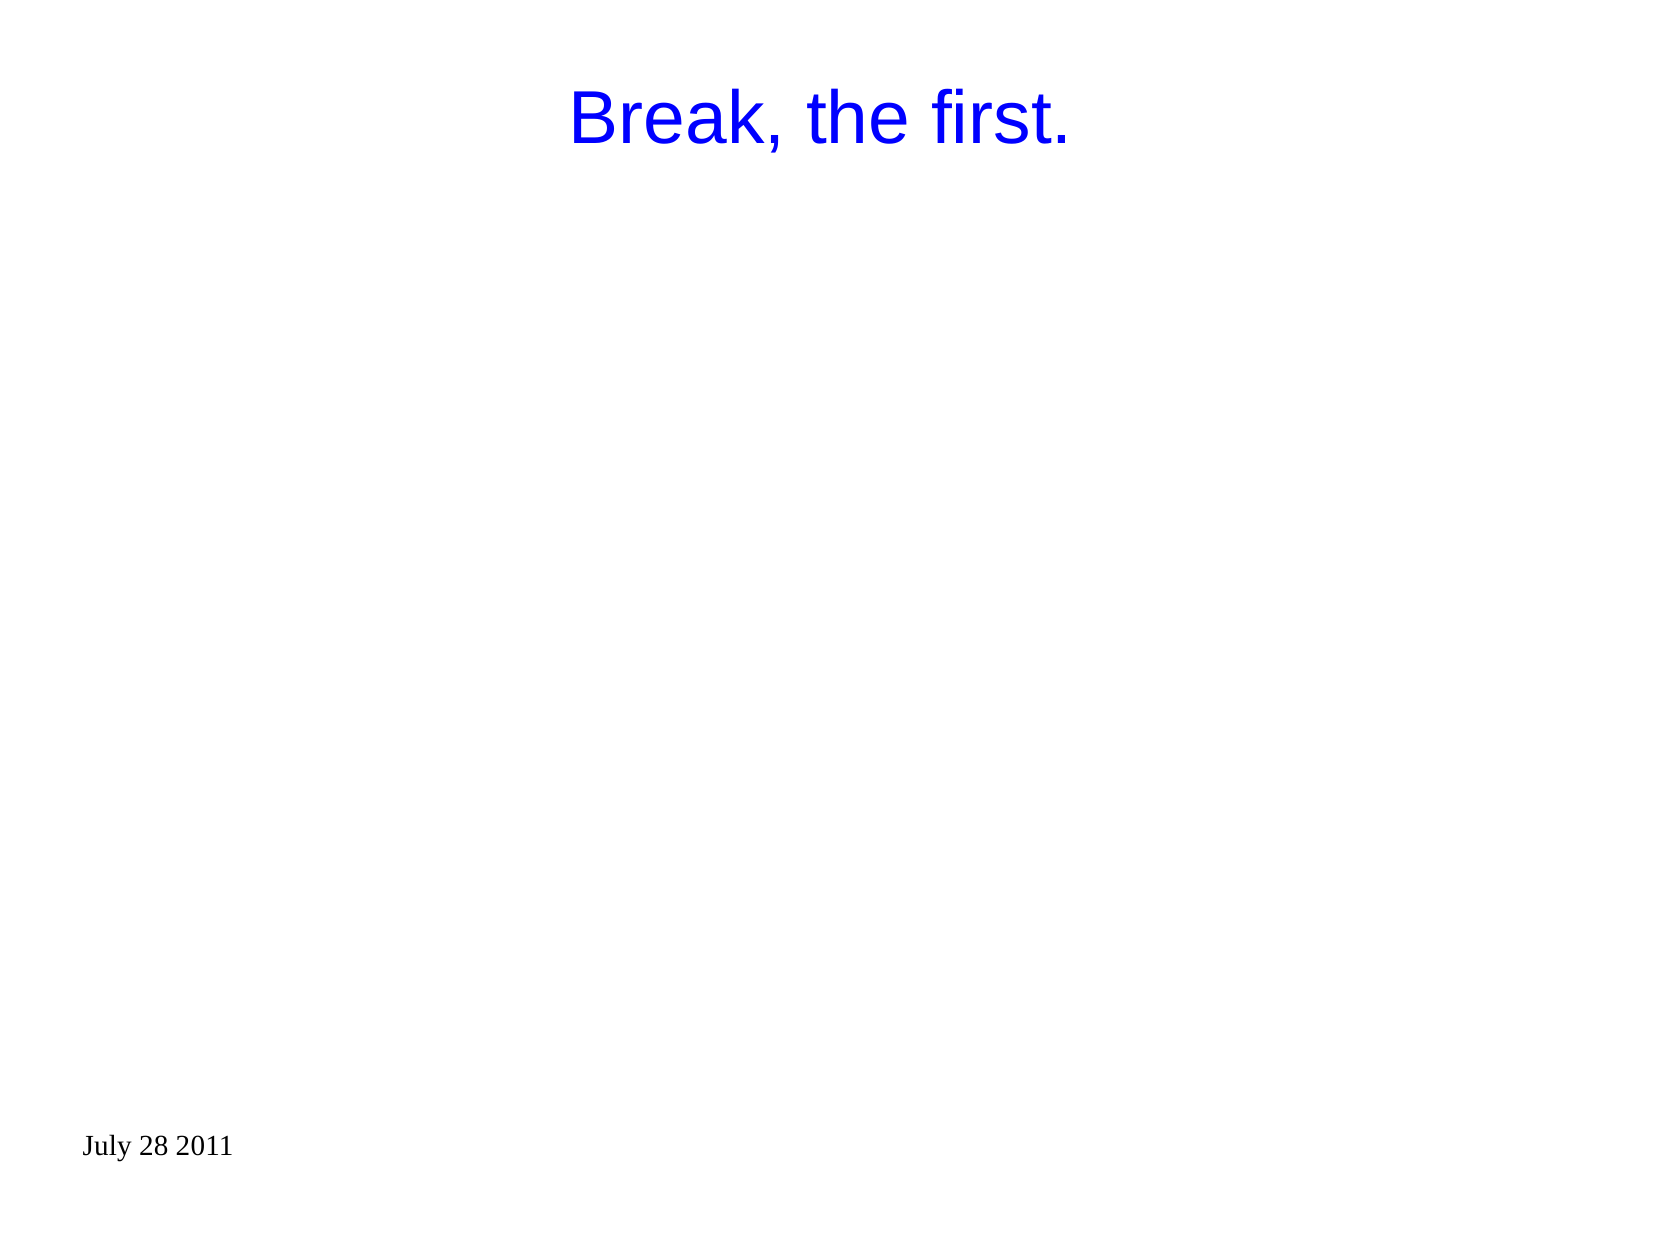

# Break, the first.
July 28 2011